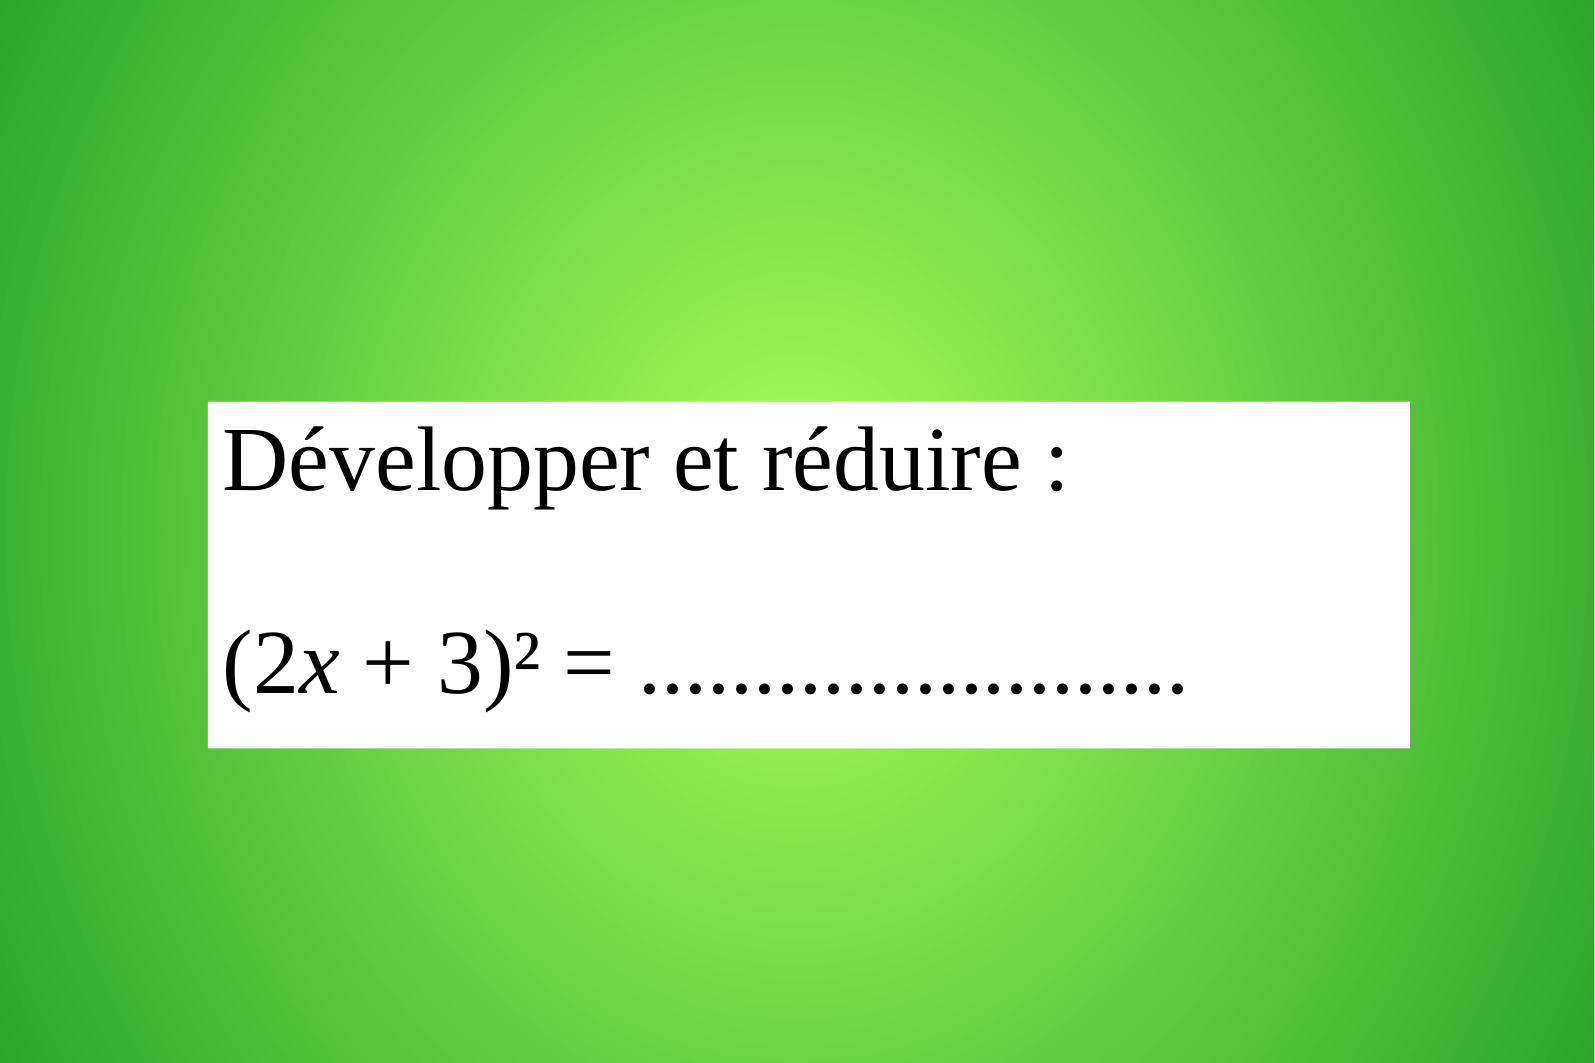

Développer et réduire :
(2x + 3)² = ........................